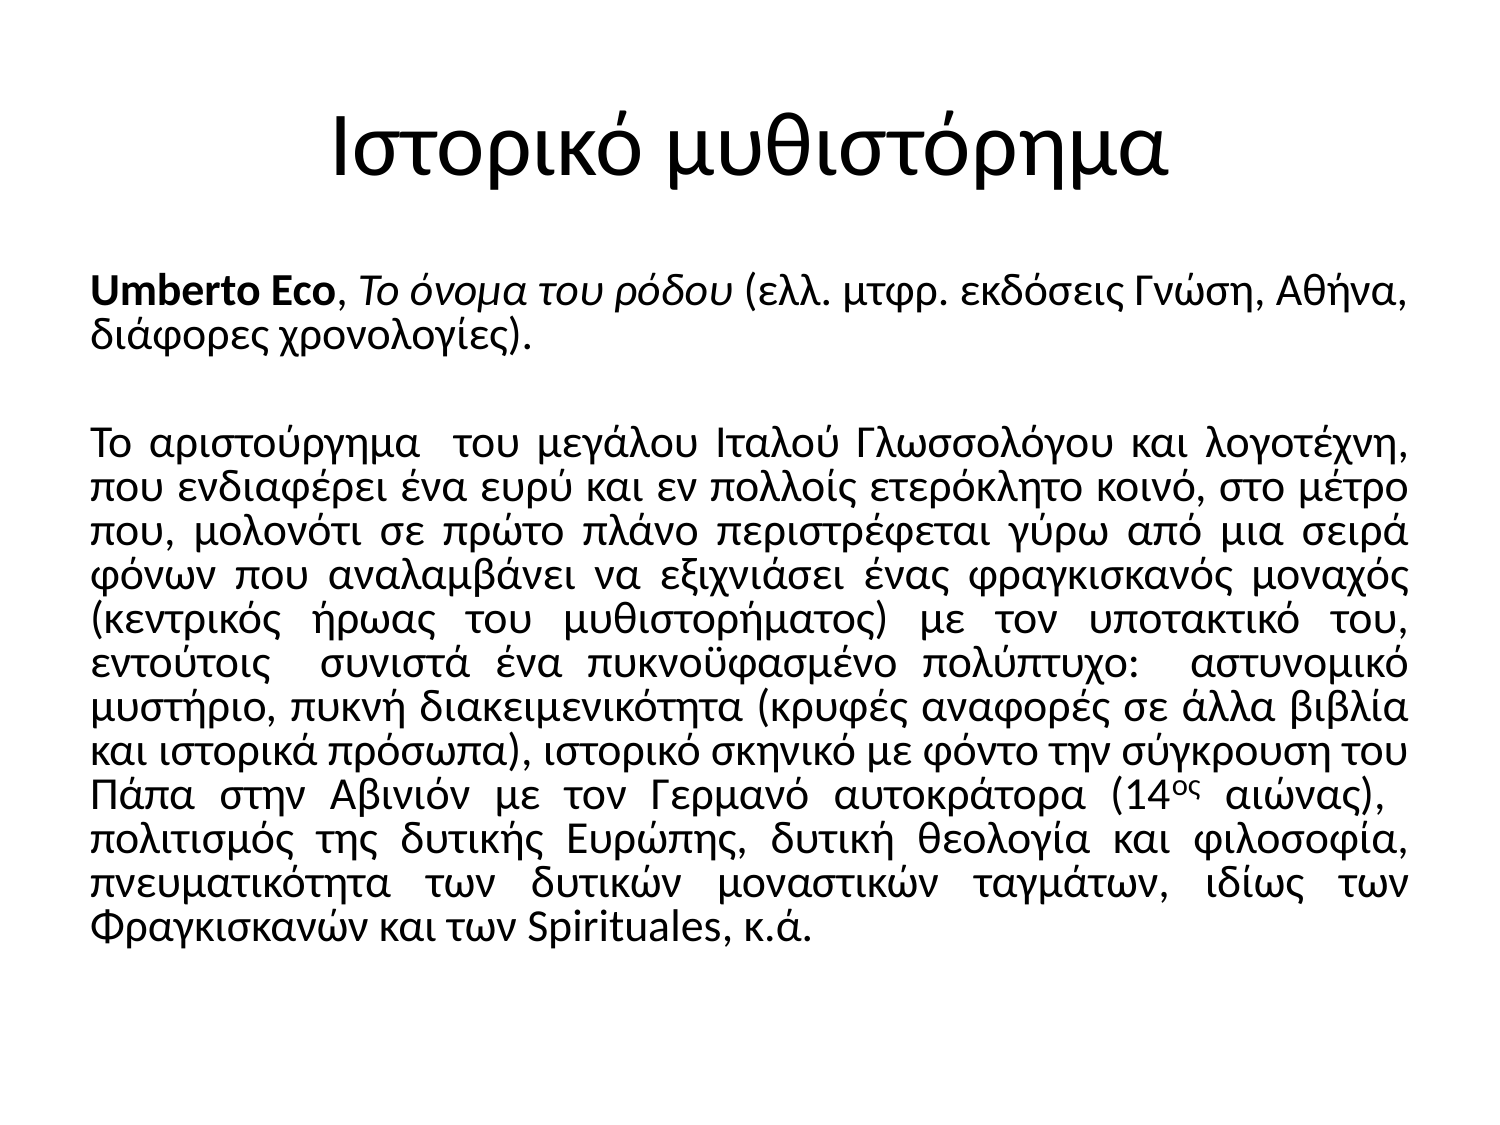

# Ιστορικό μυθιστόρημα
Umberto Eco, Το όνομα του ρόδου (ελλ. μτφρ. εκδόσεις Γνώση, Αθήνα, διάφορες χρονολογίες).
Το αριστούργημα του μεγάλου Ιταλού Γλωσσολόγου και λογοτέχνη, που ενδιαφέρει ένα ευρύ και εν πολλοίς ετερόκλητο κοινό, στο μέτρο που, μολονότι σε πρώτο πλάνο περιστρέφεται γύρω από μια σειρά φόνων που αναλαμβάνει να εξιχνιάσει ένας φραγκισκανός μοναχός (κεντρικός ήρωας του μυθιστορήματος) με τον υποτακτικό του, εντούτοις συνιστά ένα πυκνοϋφασμένο πολύπτυχο: αστυνομικό μυστήριο, πυκνή διακειμενικότητα (κρυφές αναφορές σε άλλα βιβλία και ιστορικά πρόσωπα), ιστορικό σκηνικό με φόντο την σύγκρουση του Πάπα στην Αβινιόν με τον Γερμανό αυτοκράτορα (14ος αιώνας), πολιτισμός της δυτικής Ευρώπης, δυτική θεολογία και φιλοσοφία, πνευματικότητα των δυτικών μοναστικών ταγμάτων, ιδίως των Φραγκισκανών και των Spirituales, κ.ά.